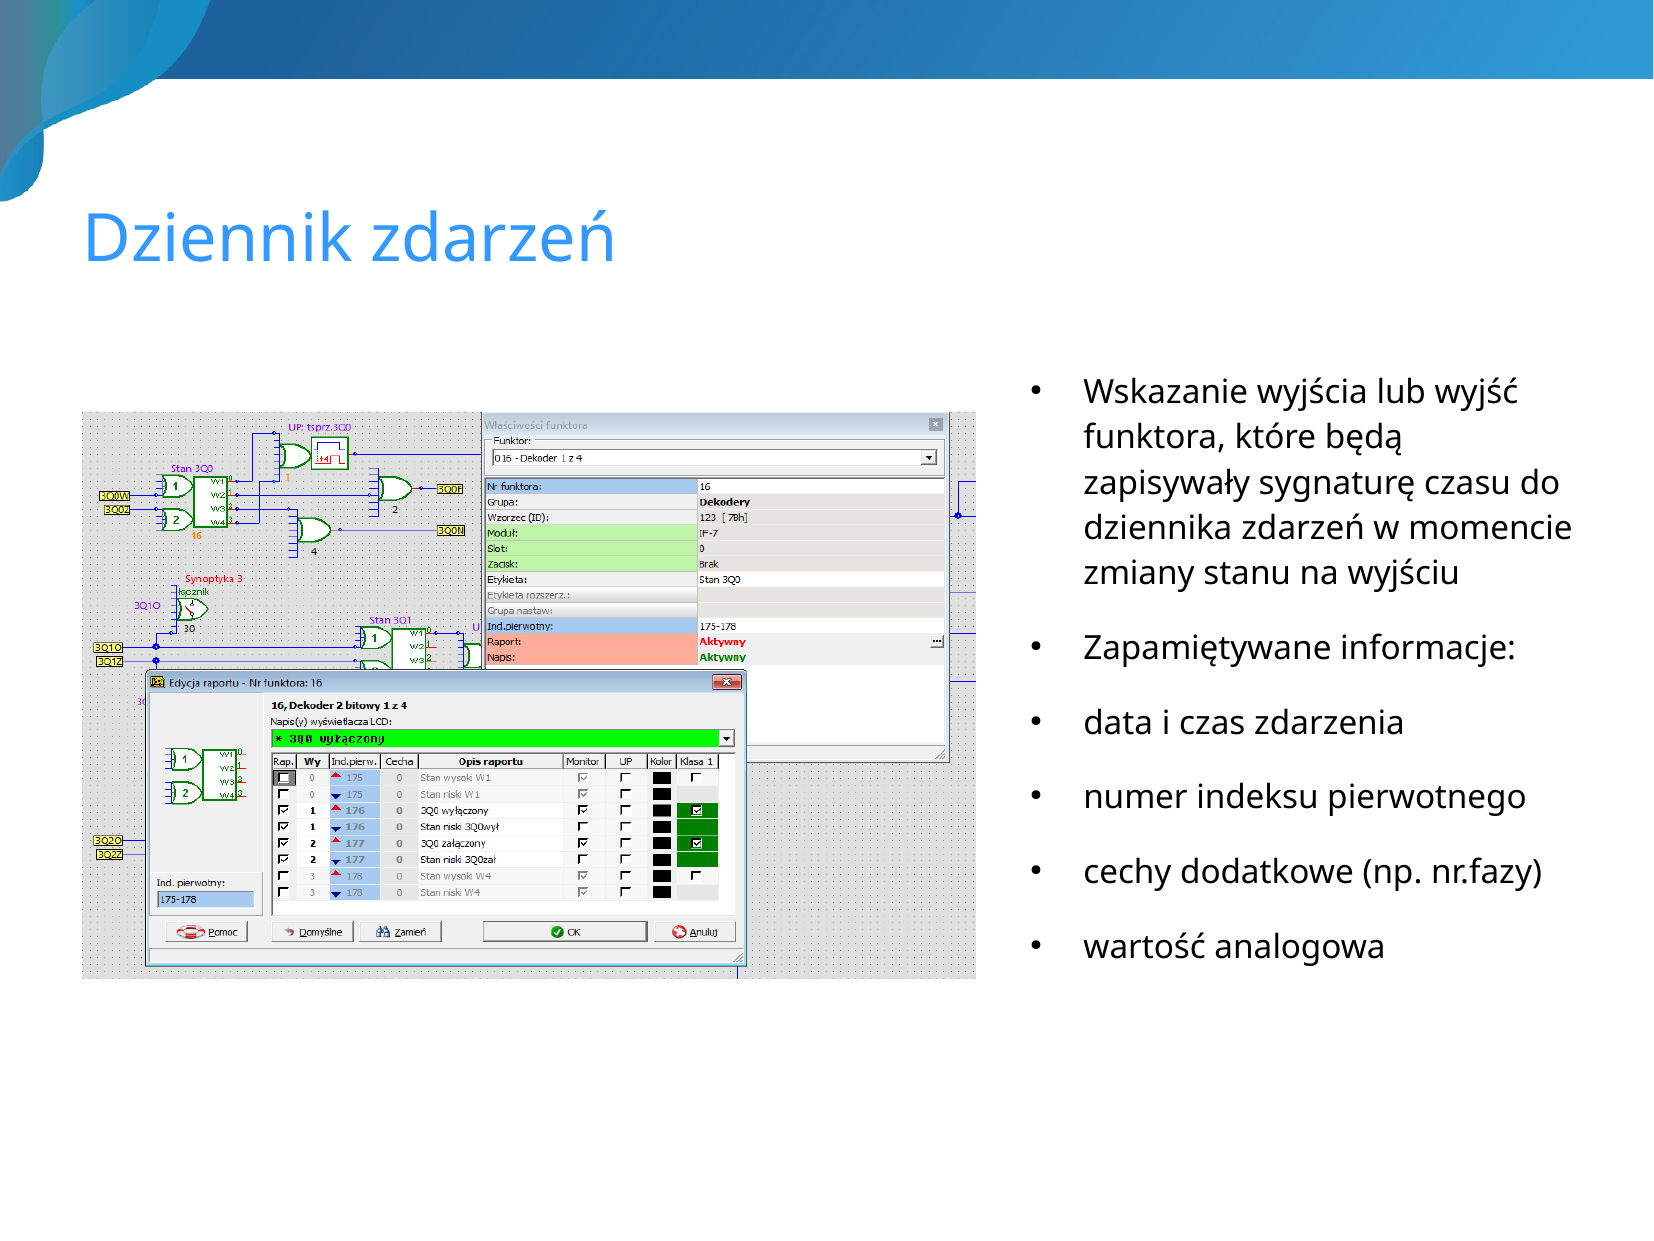

# Dziennik zdarzeń
Wskazanie wyjścia lub wyjść funktora, które będą zapisywały sygnaturę czasu do dziennika zdarzeń w momencie zmiany stanu na wyjściu
Zapamiętywane informacje:
data i czas zdarzenia
numer indeksu pierwotnego
cechy dodatkowe (np. nr.fazy)
wartość analogowa